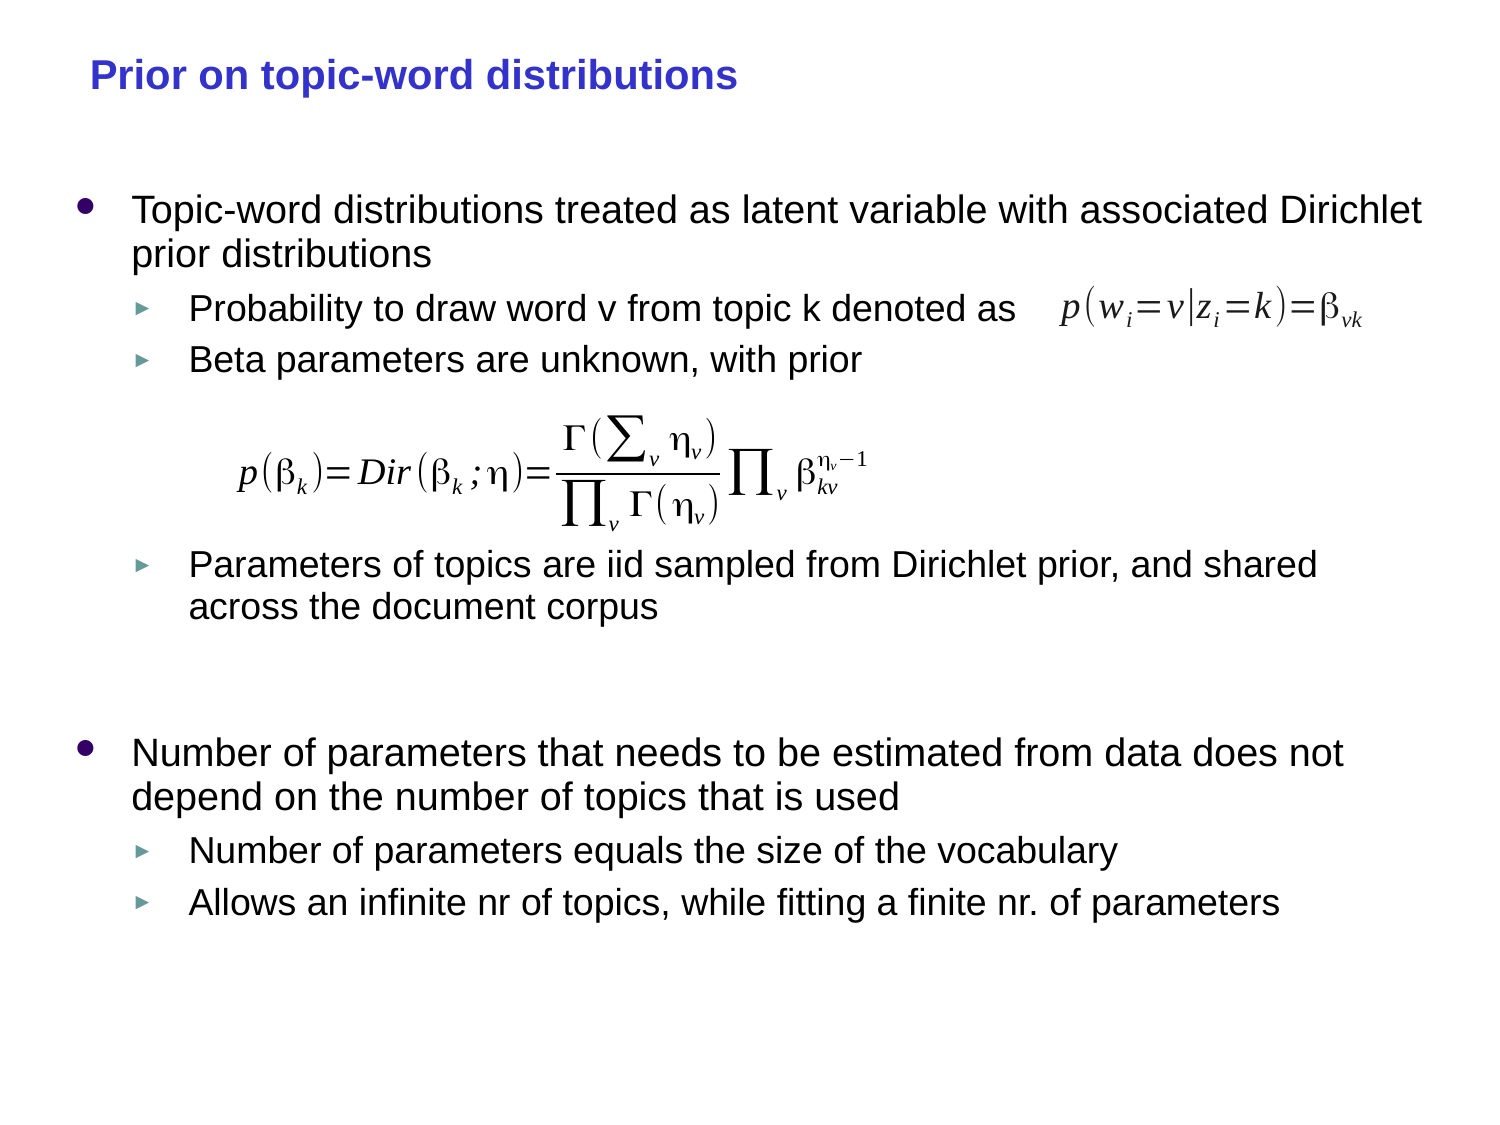

# Prior on topic-word distributions
Topic-word distributions treated as latent variable with associated Dirichlet prior distributions
Probability to draw word v from topic k denoted as
Beta parameters are unknown, with prior
Parameters of topics are iid sampled from Dirichlet prior, and shared across the document corpus
Number of parameters that needs to be estimated from data does not depend on the number of topics that is used
Number of parameters equals the size of the vocabulary
Allows an infinite nr of topics, while fitting a finite nr. of parameters